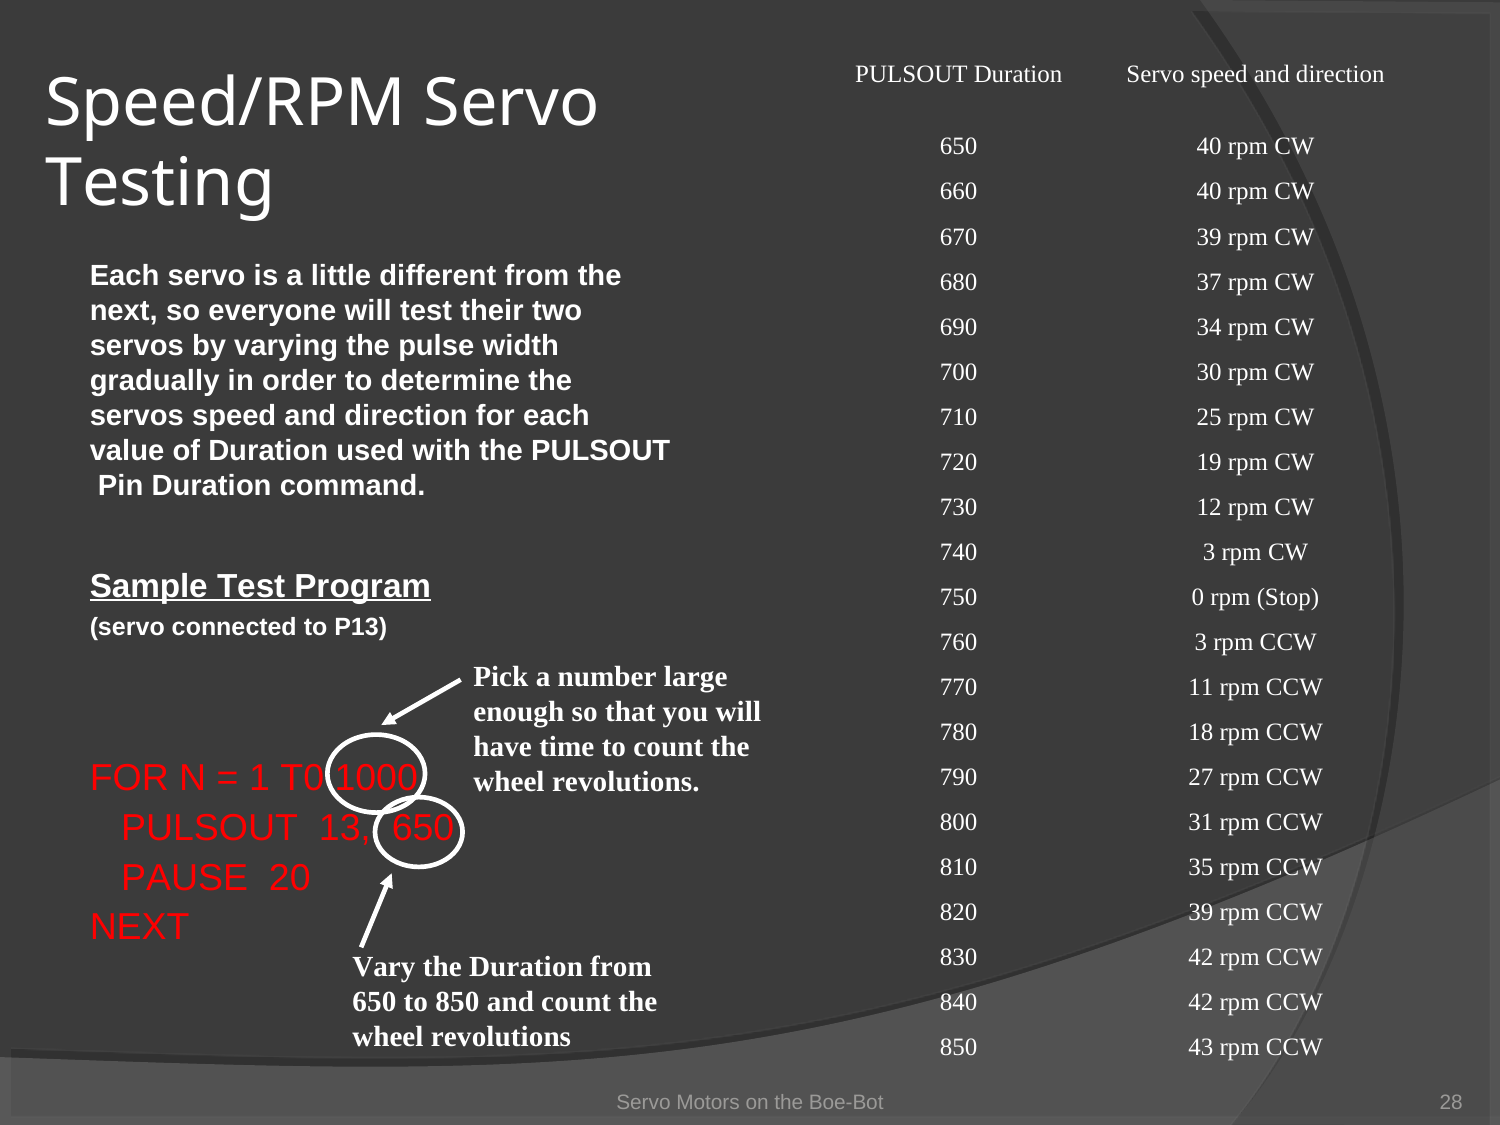

# Speed/RPM Servo Testing
| PULSOUT Duration | Servo speed and direction |
| --- | --- |
| 650 | 40 rpm CW |
| 660 | 40 rpm CW |
| 670 | 39 rpm CW |
| 680 | 37 rpm CW |
| 690 | 34 rpm CW |
| 700 | 30 rpm CW |
| 710 | 25 rpm CW |
| 720 | 19 rpm CW |
| 730 | 12 rpm CW |
| 740 | 3 rpm CW |
| 750 | 0 rpm (Stop) |
| 760 | 3 rpm CCW |
| 770 | 11 rpm CCW |
| 780 | 18 rpm CCW |
| 790 | 27 rpm CCW |
| 800 | 31 rpm CCW |
| 810 | 35 rpm CCW |
| 820 | 39 rpm CCW |
| 830 | 42 rpm CCW |
| 840 | 42 rpm CCW |
| 850 | 43 rpm CCW |
Each servo is a little different from the next, so everyone will test their two servos by varying the pulse width gradually in order to determine the servos speed and direction for each value of Duration used with the PULSOUT Pin Duration command.
Sample Test Program
(servo connected to P13)
FOR N = 1 T0 1000
 PULSOUT 13, 650
 PAUSE 20
NEXT
Vary the Duration from 650 to 850 and count the wheel revolutions
Pick a number large enough so that you will have time to count the wheel revolutions.
Servo Motors on the Boe-Bot